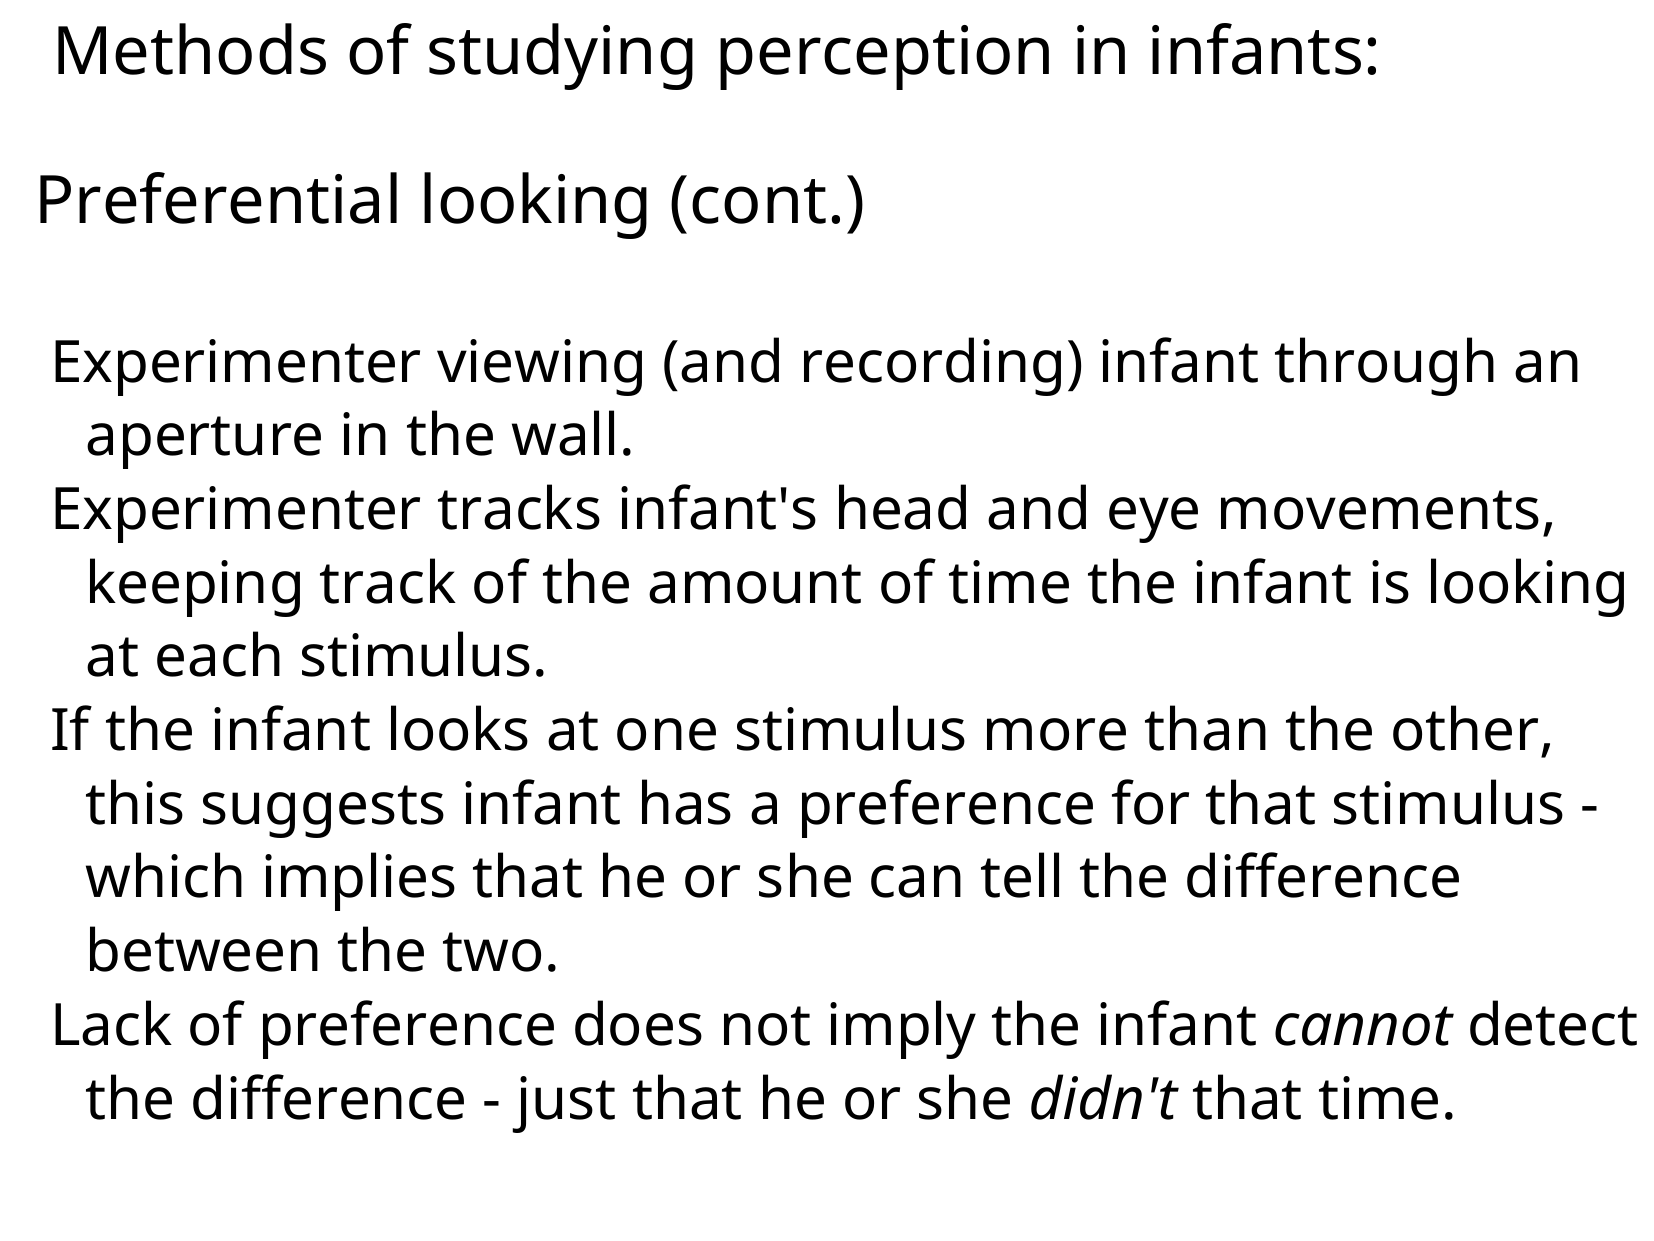

Methods of studying perception in infants:
 Preferential looking (cont.)
Experimenter viewing (and recording) infant through an aperture in the wall.
Experimenter tracks infant's head and eye movements, keeping track of the amount of time the infant is looking at each stimulus.
If the infant looks at one stimulus more than the other, this suggests infant has a preference for that stimulus - which implies that he or she can tell the difference between the two.
Lack of preference does not imply the infant cannot detect the difference - just that he or she didn't that time.